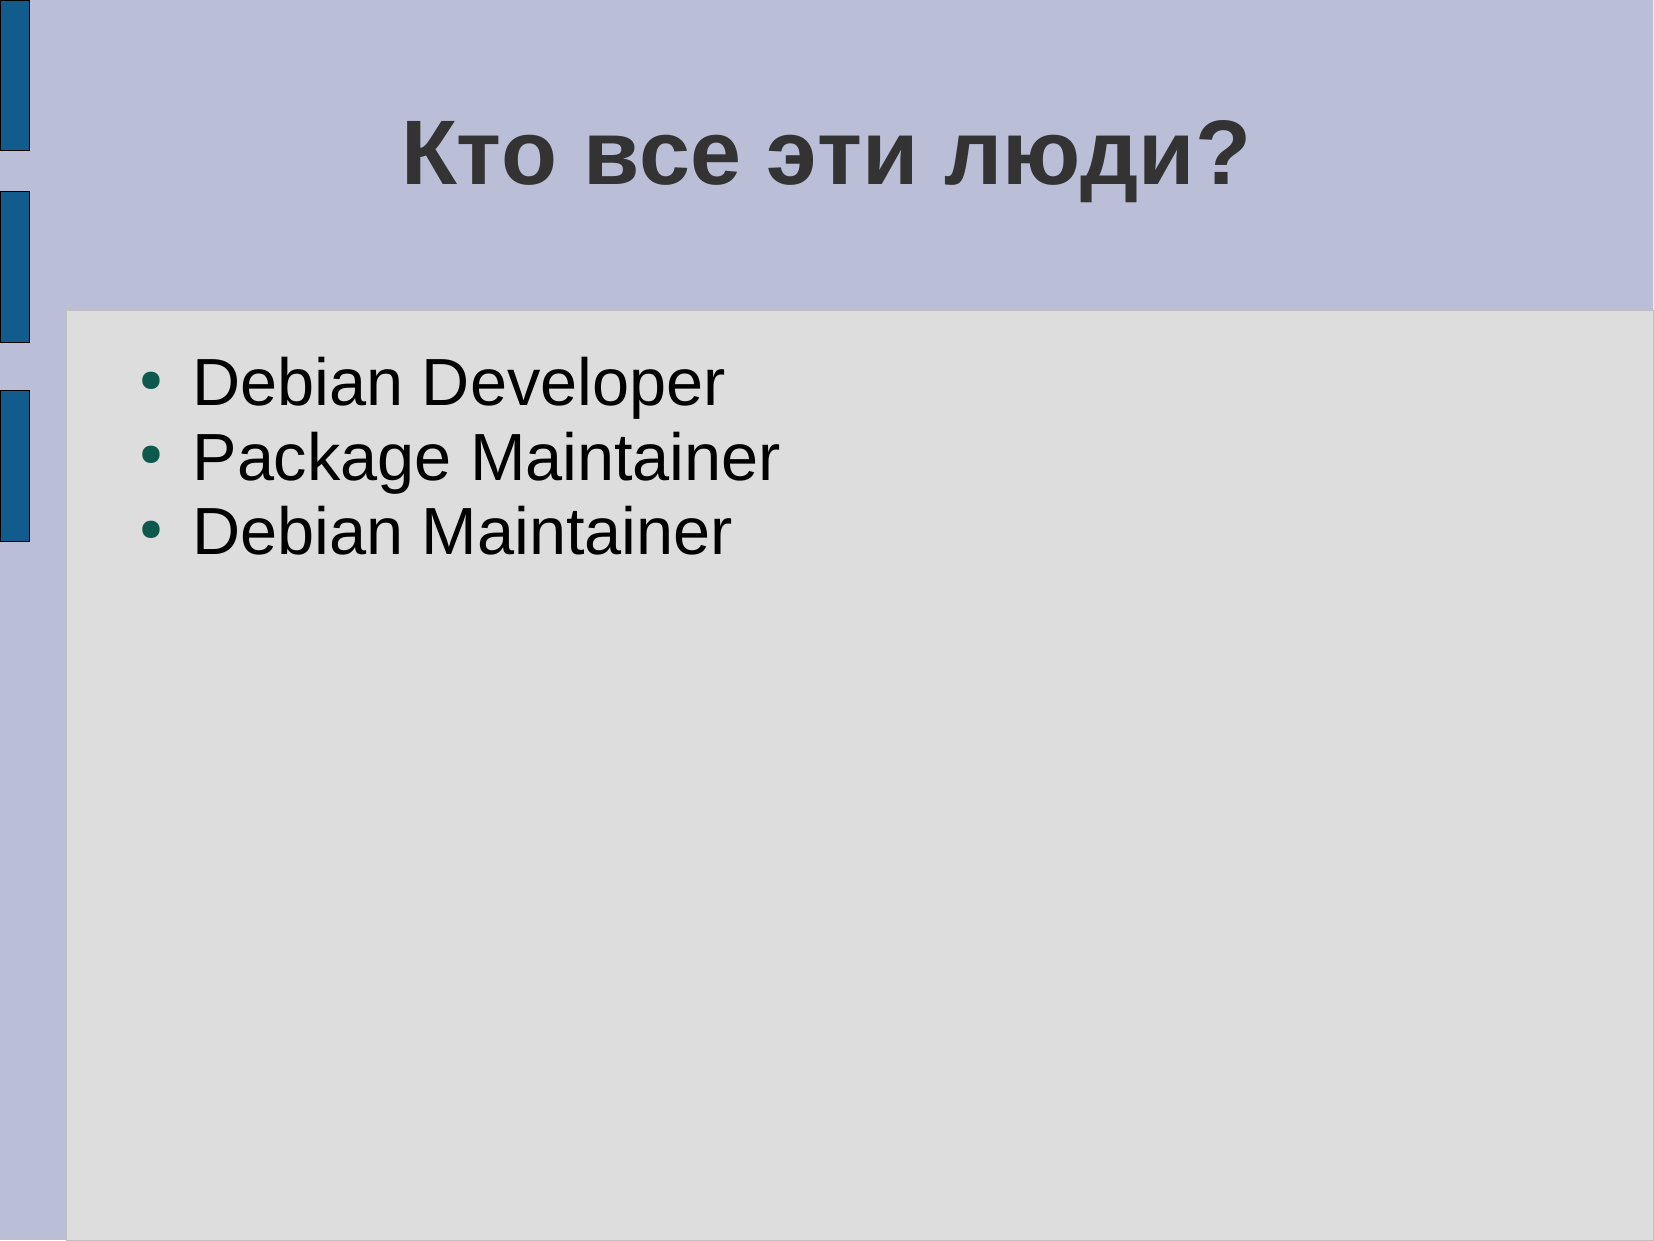

# Кто все эти люди?
Debian Developer
Package Maintainer
Debian Maintainer